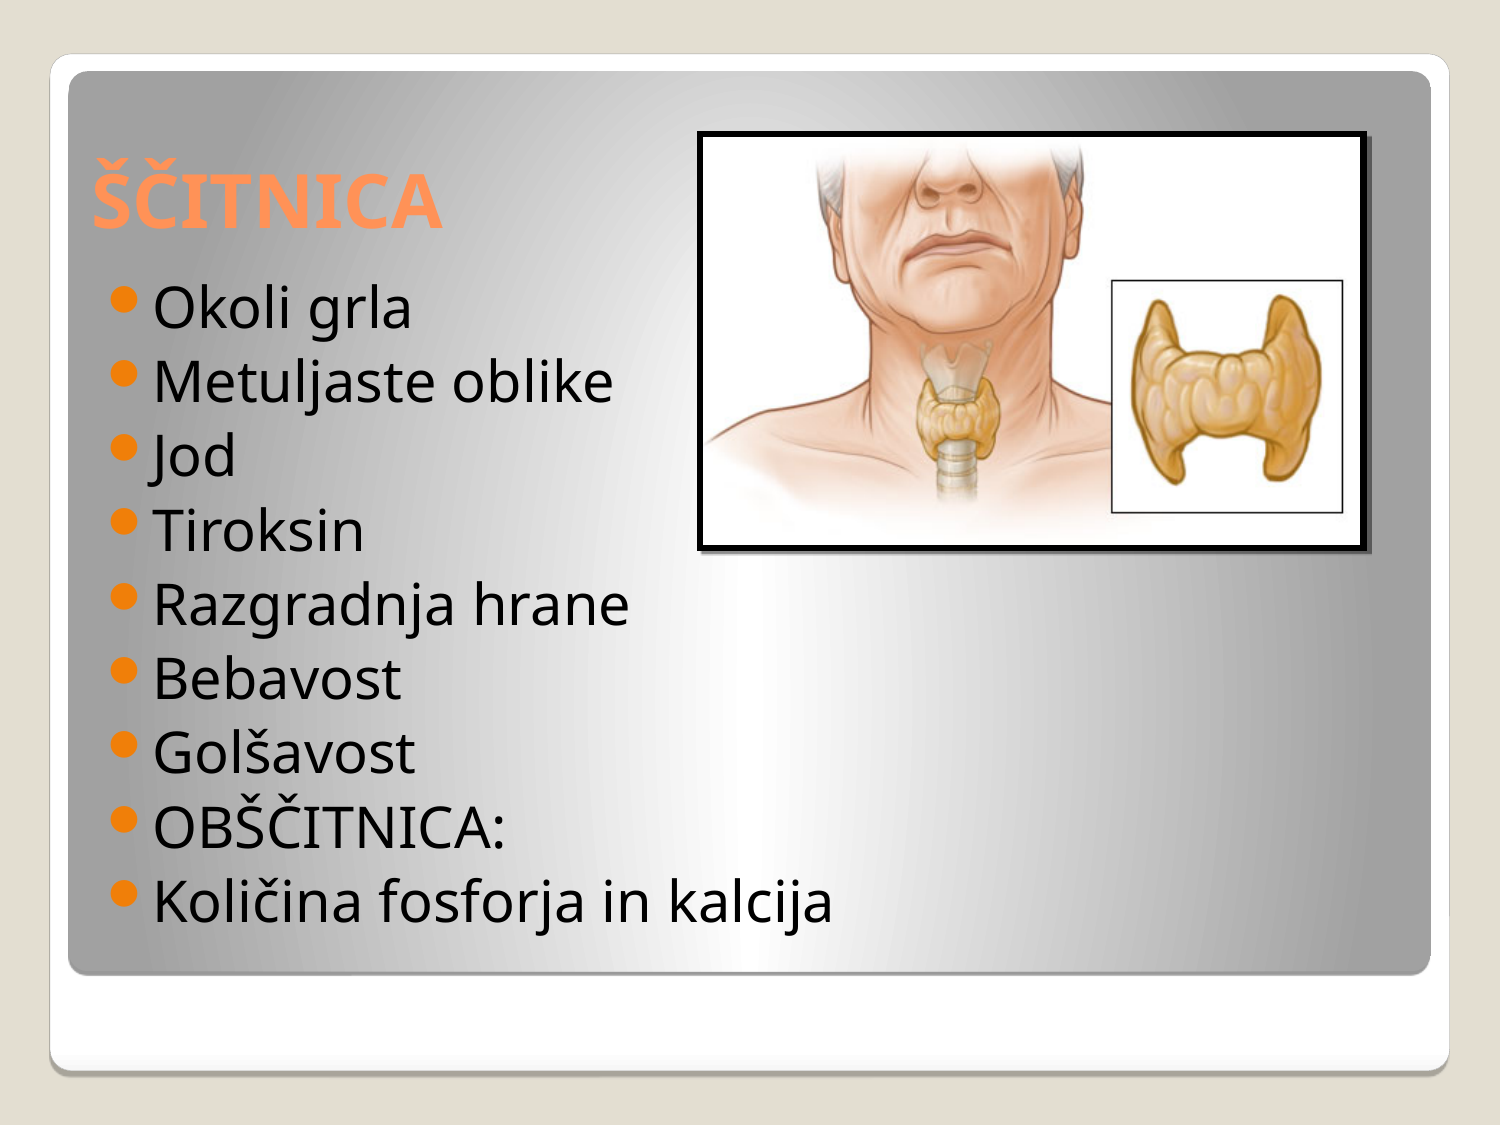

# ŠČITNICA
Okoli grla
Metuljaste oblike
Jod
Tiroksin
Razgradnja hrane
Bebavost
Golšavost
OBŠČITNICA:
Količina fosforja in kalcija